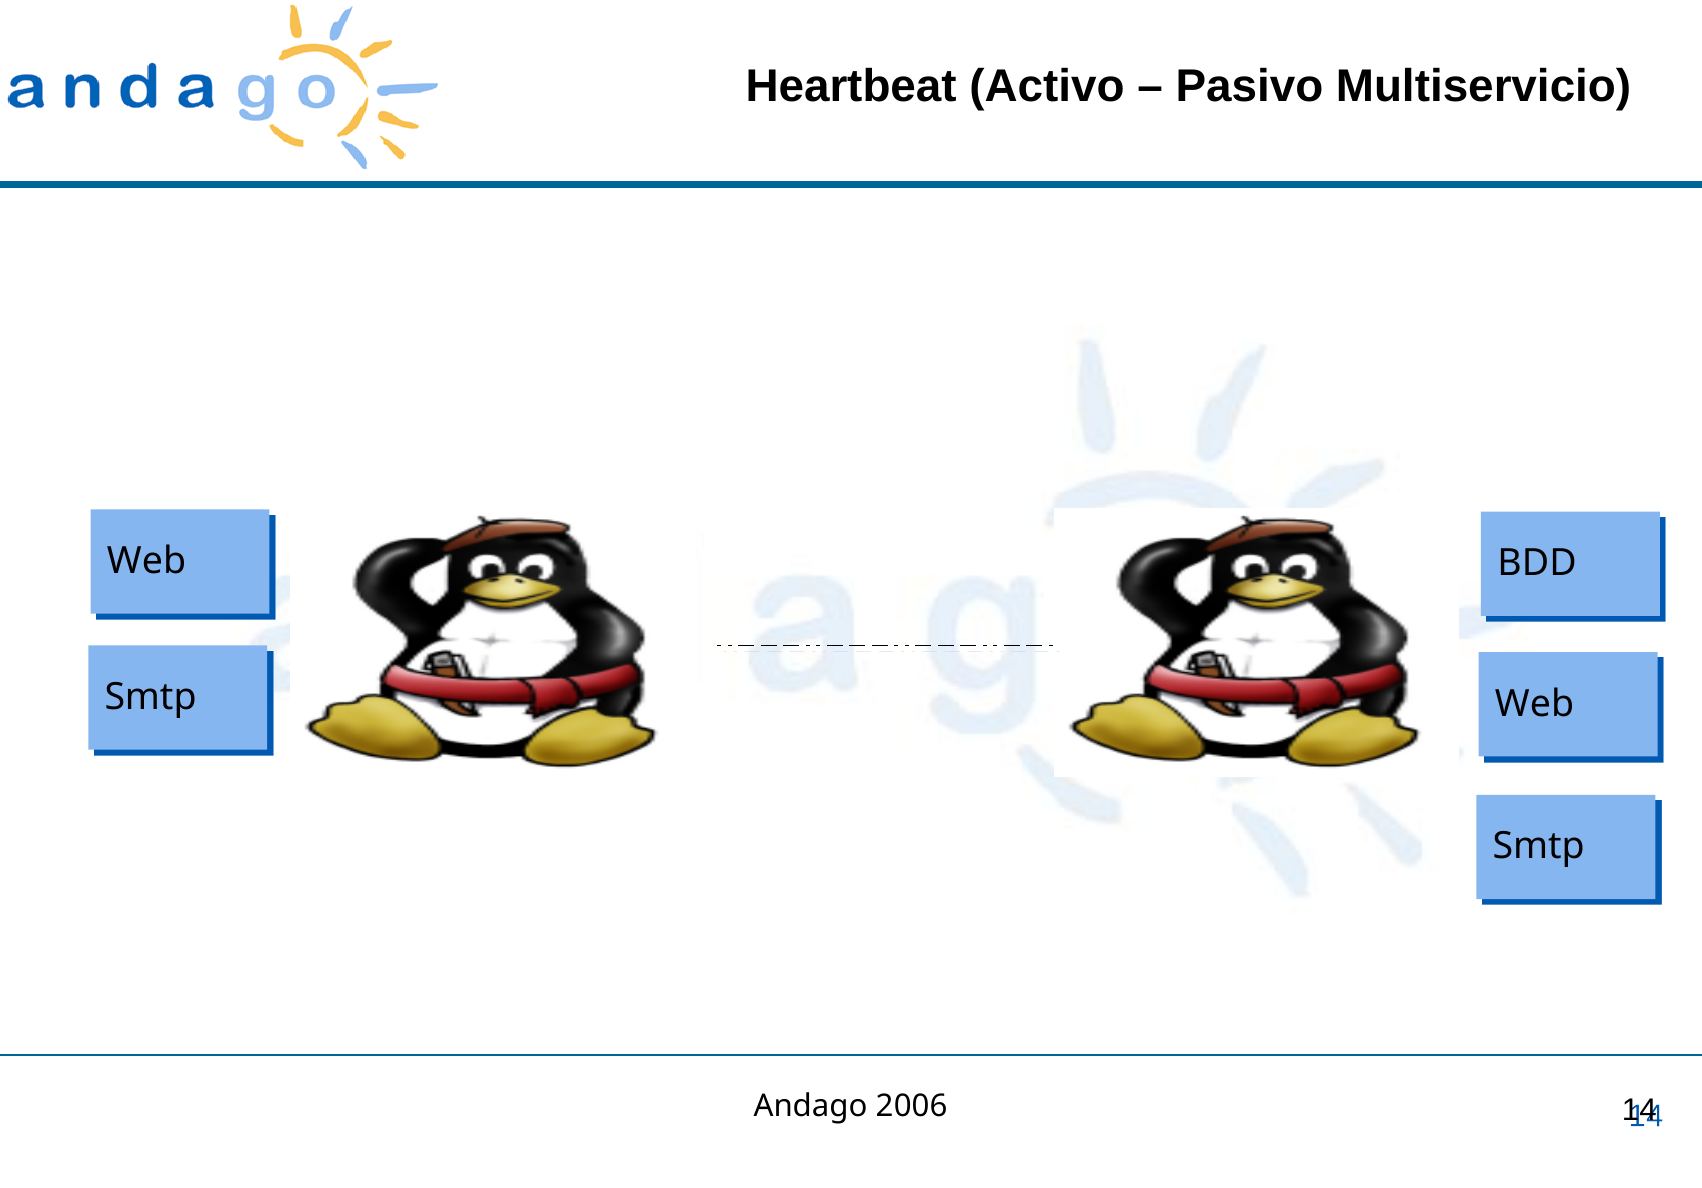

# Heartbeat (Activo – Pasivo Multiservicio)
Web
BDD
Smtp
Web
Smtp